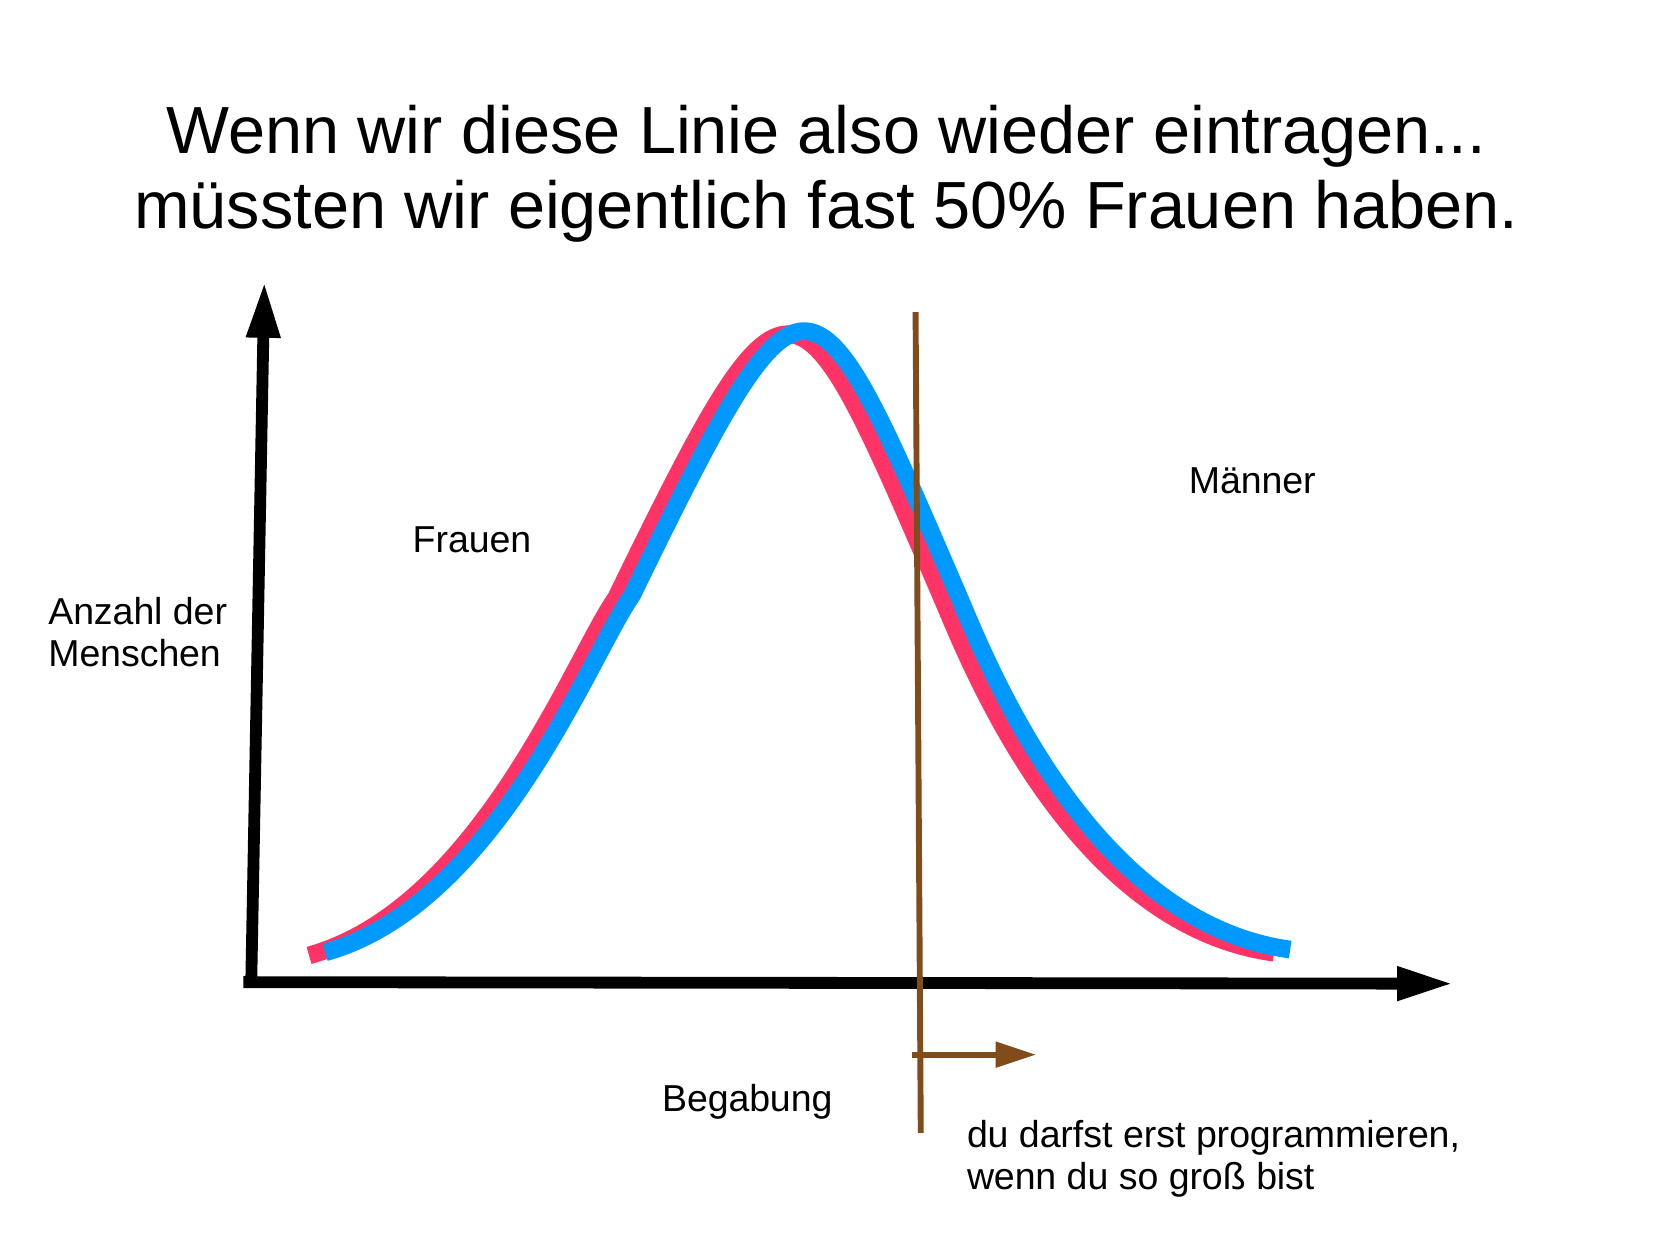

# Wenn wir diese Linie also wieder eintragen...
müssten wir eigentlich fast 50% Frauen haben.
Männer
Frauen
Anzahl der
Menschen
Begabung
du darfst erst programmieren,
wenn du so groß bist